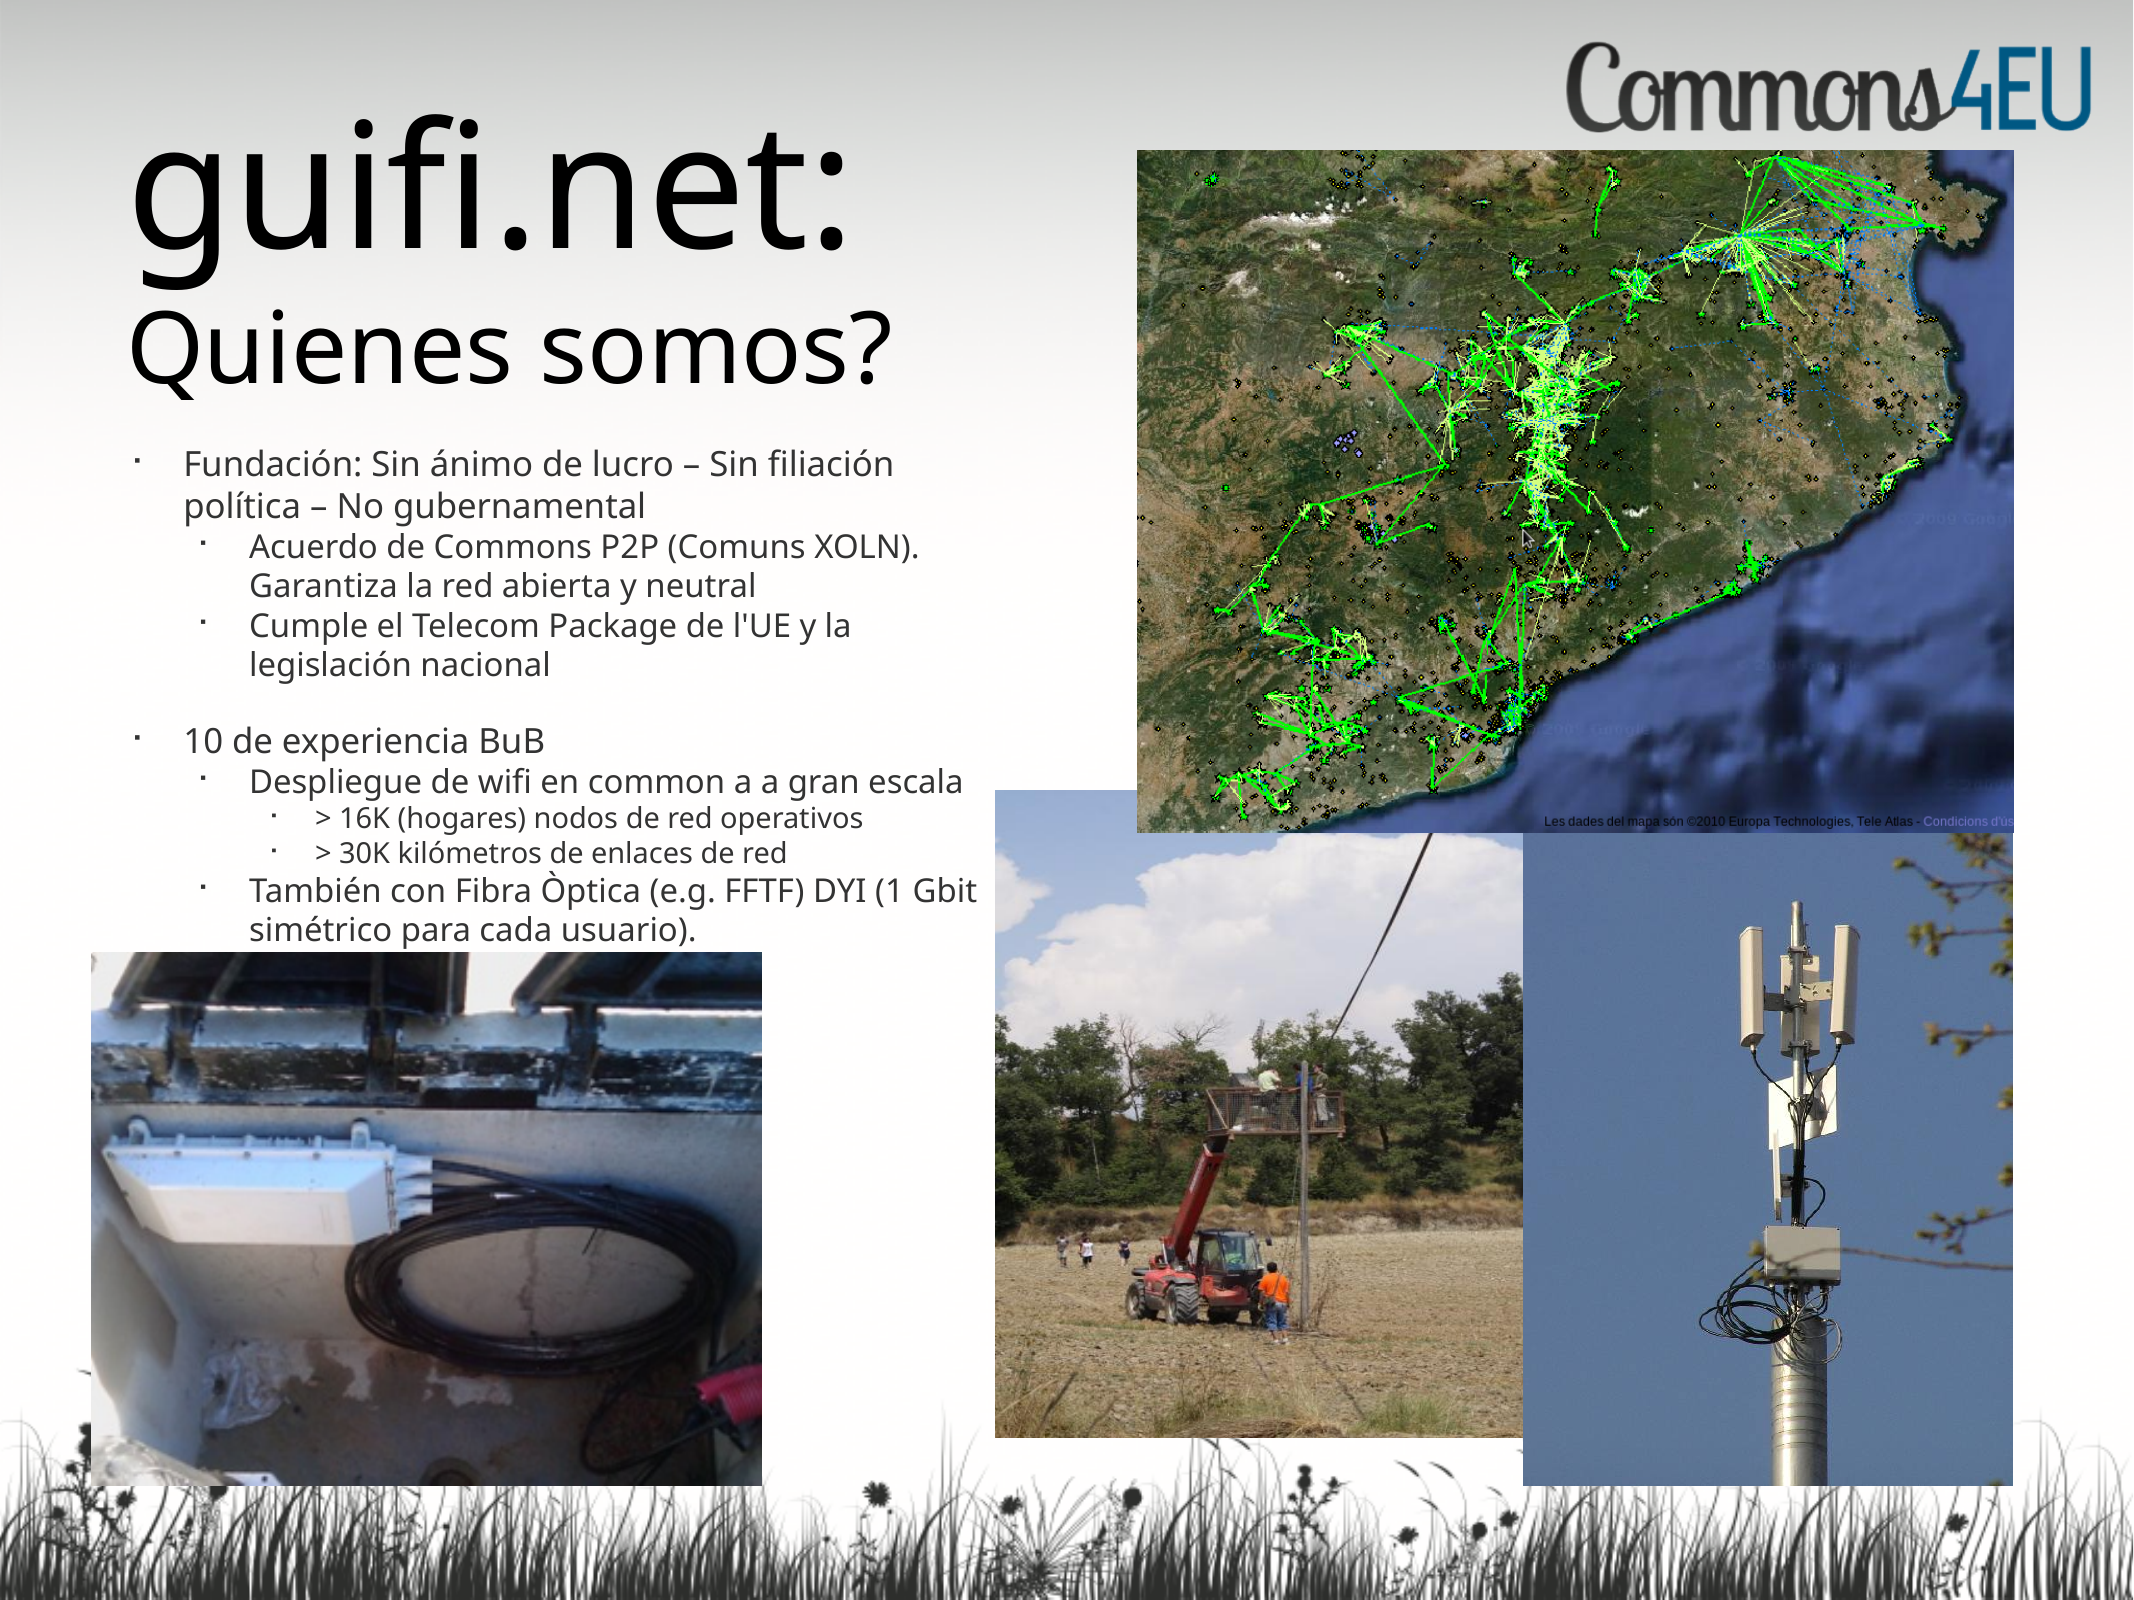

# guifi.net: Quienes somos?
Fundación: Sin ánimo de lucro – Sin filiación política – No gubernamental
Acuerdo de Commons P2P (Comuns XOLN). Garantiza la red abierta y neutral
Cumple el Telecom Package de l'UE y la legislación nacional
10 de experiencia BuB
Despliegue de wifi en common a a gran escala
> 16K (hogares) nodos de red operativos
> 30K kilómetros de enlaces de red
También con Fibra Òptica (e.g. FFTF) DYI (1 Gbit simétrico para cada usuario).